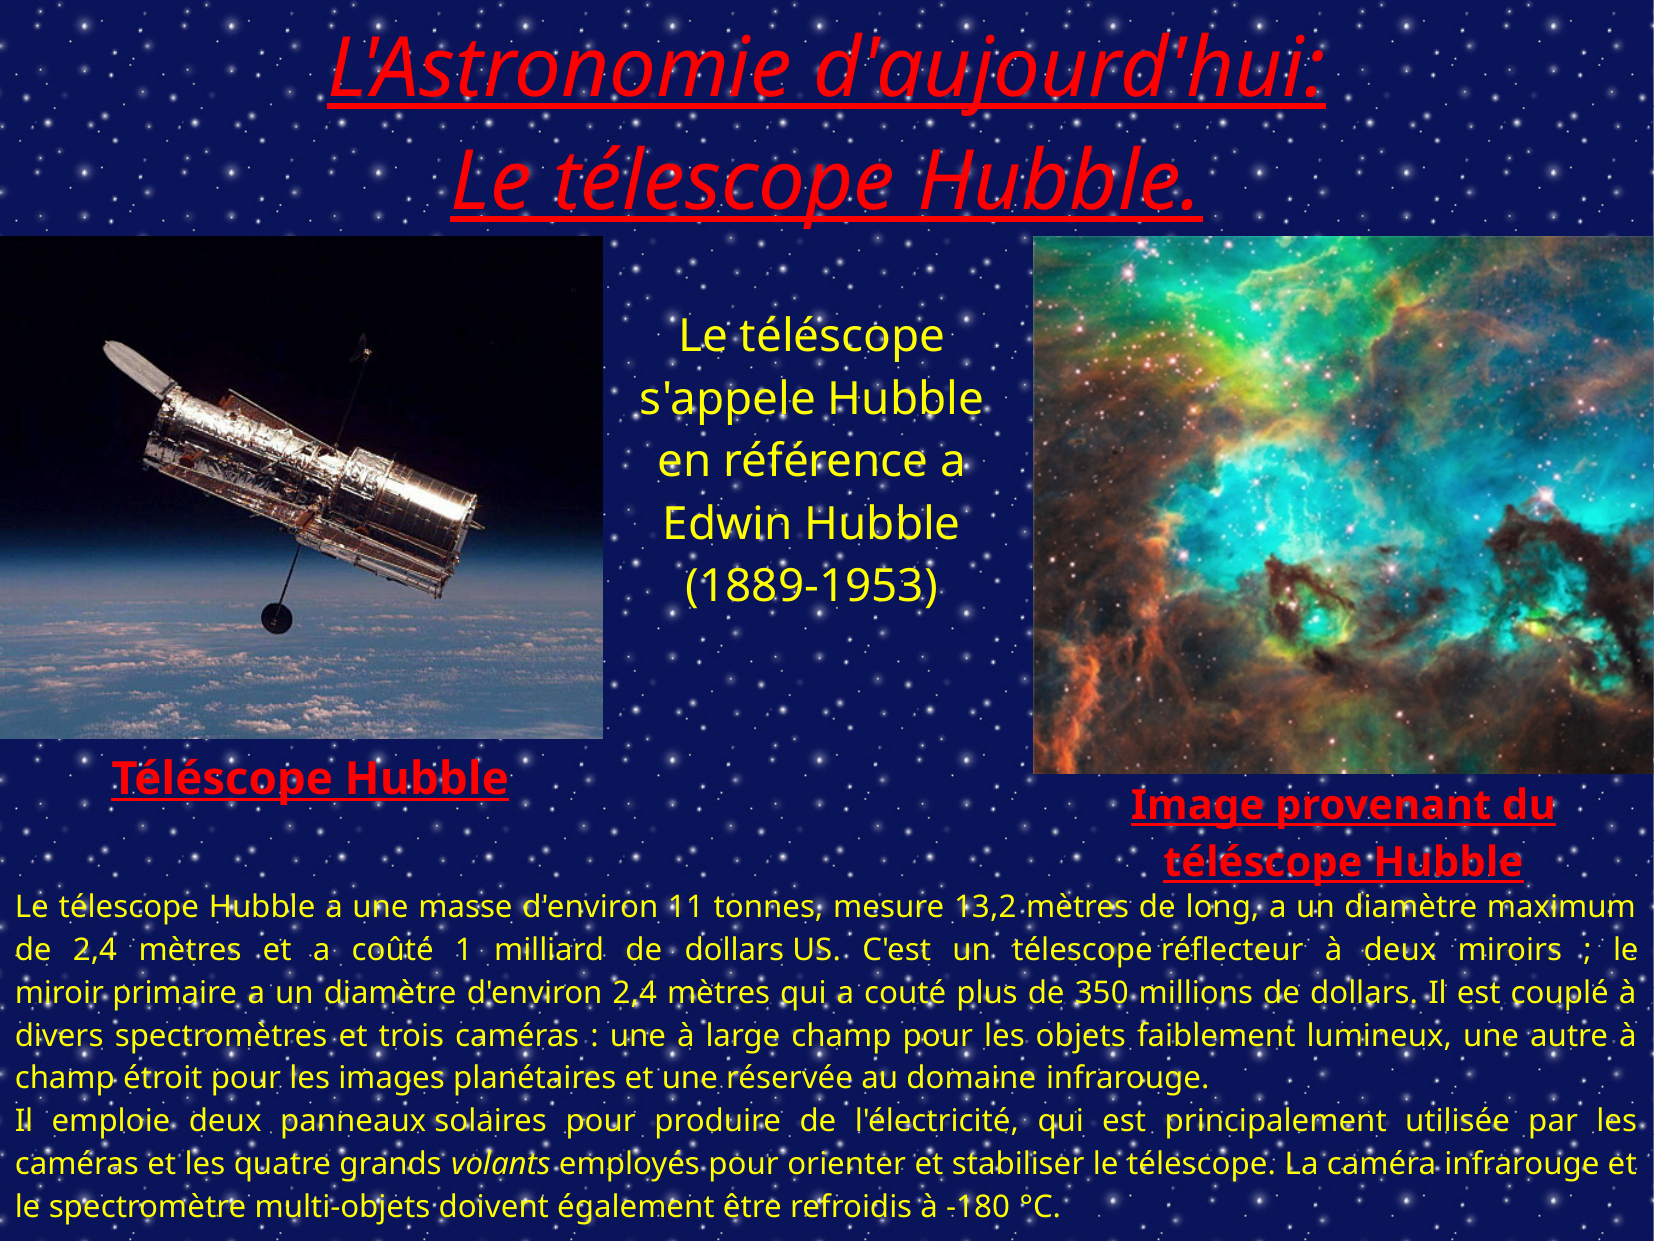

L'Astronomie d'aujourd'hui:
Le télescope Hubble.
Le téléscope s'appele Hubble en référence a Edwin Hubble (1889-1953)
Téléscope Hubble
Image provenant du téléscope Hubble
Le télescope Hubble a une masse d'environ 11 tonnes, mesure 13,2 mètres de long, a un diamètre maximum de 2,4 mètres et a coûté 1 milliard de dollars US. C'est un télescope réflecteur à deux miroirs ; le miroir primaire a un diamètre d'environ 2,4 mètres qui a couté plus de 350 millions de dollars. Il est couplé à divers spectromètres et trois caméras : une à large champ pour les objets faiblement lumineux, une autre à champ étroit pour les images planétaires et une réservée au domaine infrarouge.
Il emploie deux panneaux solaires pour produire de l'électricité, qui est principalement utilisée par les caméras et les quatre grands volants employés pour orienter et stabiliser le télescope. La caméra infrarouge et le spectromètre multi-objets doivent également être refroidis à -180 °C.